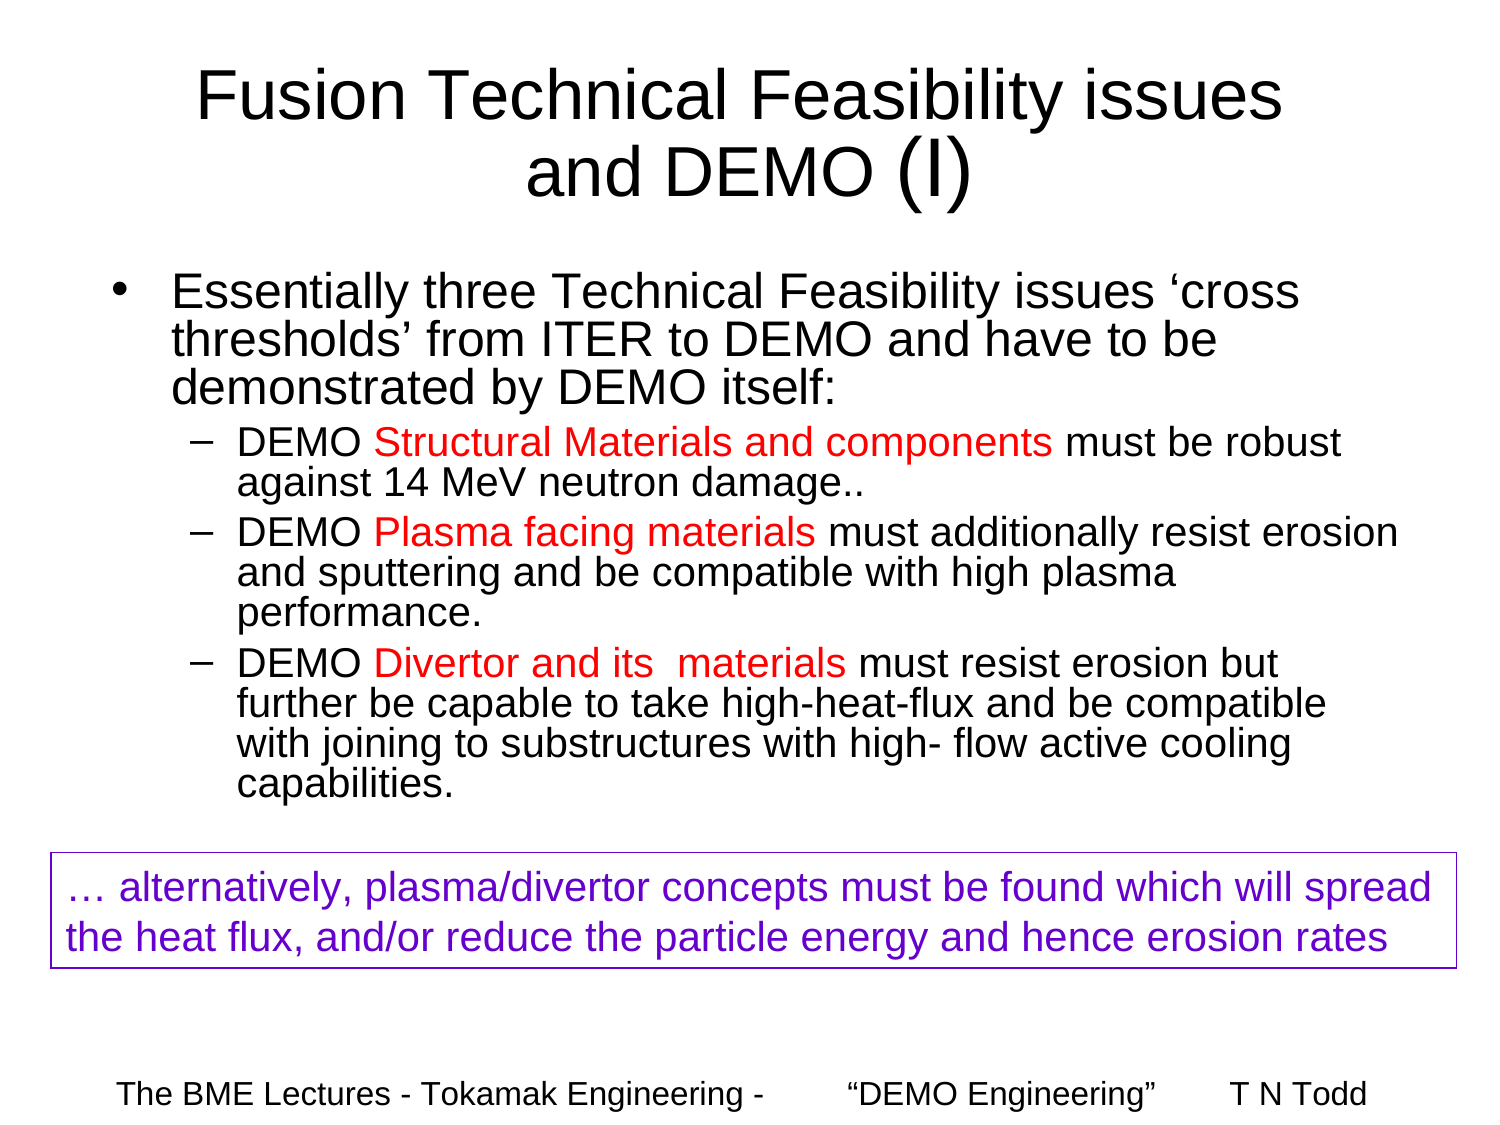

Fusion Technical Feasibility issues
and DEMO (I)
Essentially three Technical Feasibility issues ‘cross thresholds’ from ITER to DEMO and have to be demonstrated by DEMO itself:
DEMO Structural Materials and components must be robust against 14 MeV neutron damage..
DEMO Plasma facing materials must additionally resist erosion and sputtering and be compatible with high plasma performance.
DEMO Divertor and its materials must resist erosion but further be capable to take high-heat-flux and be compatible with joining to substructures with high- flow active cooling capabilities.
… alternatively, plasma/divertor concepts must be found which will spread the heat flux, and/or reduce the particle energy and hence erosion rates